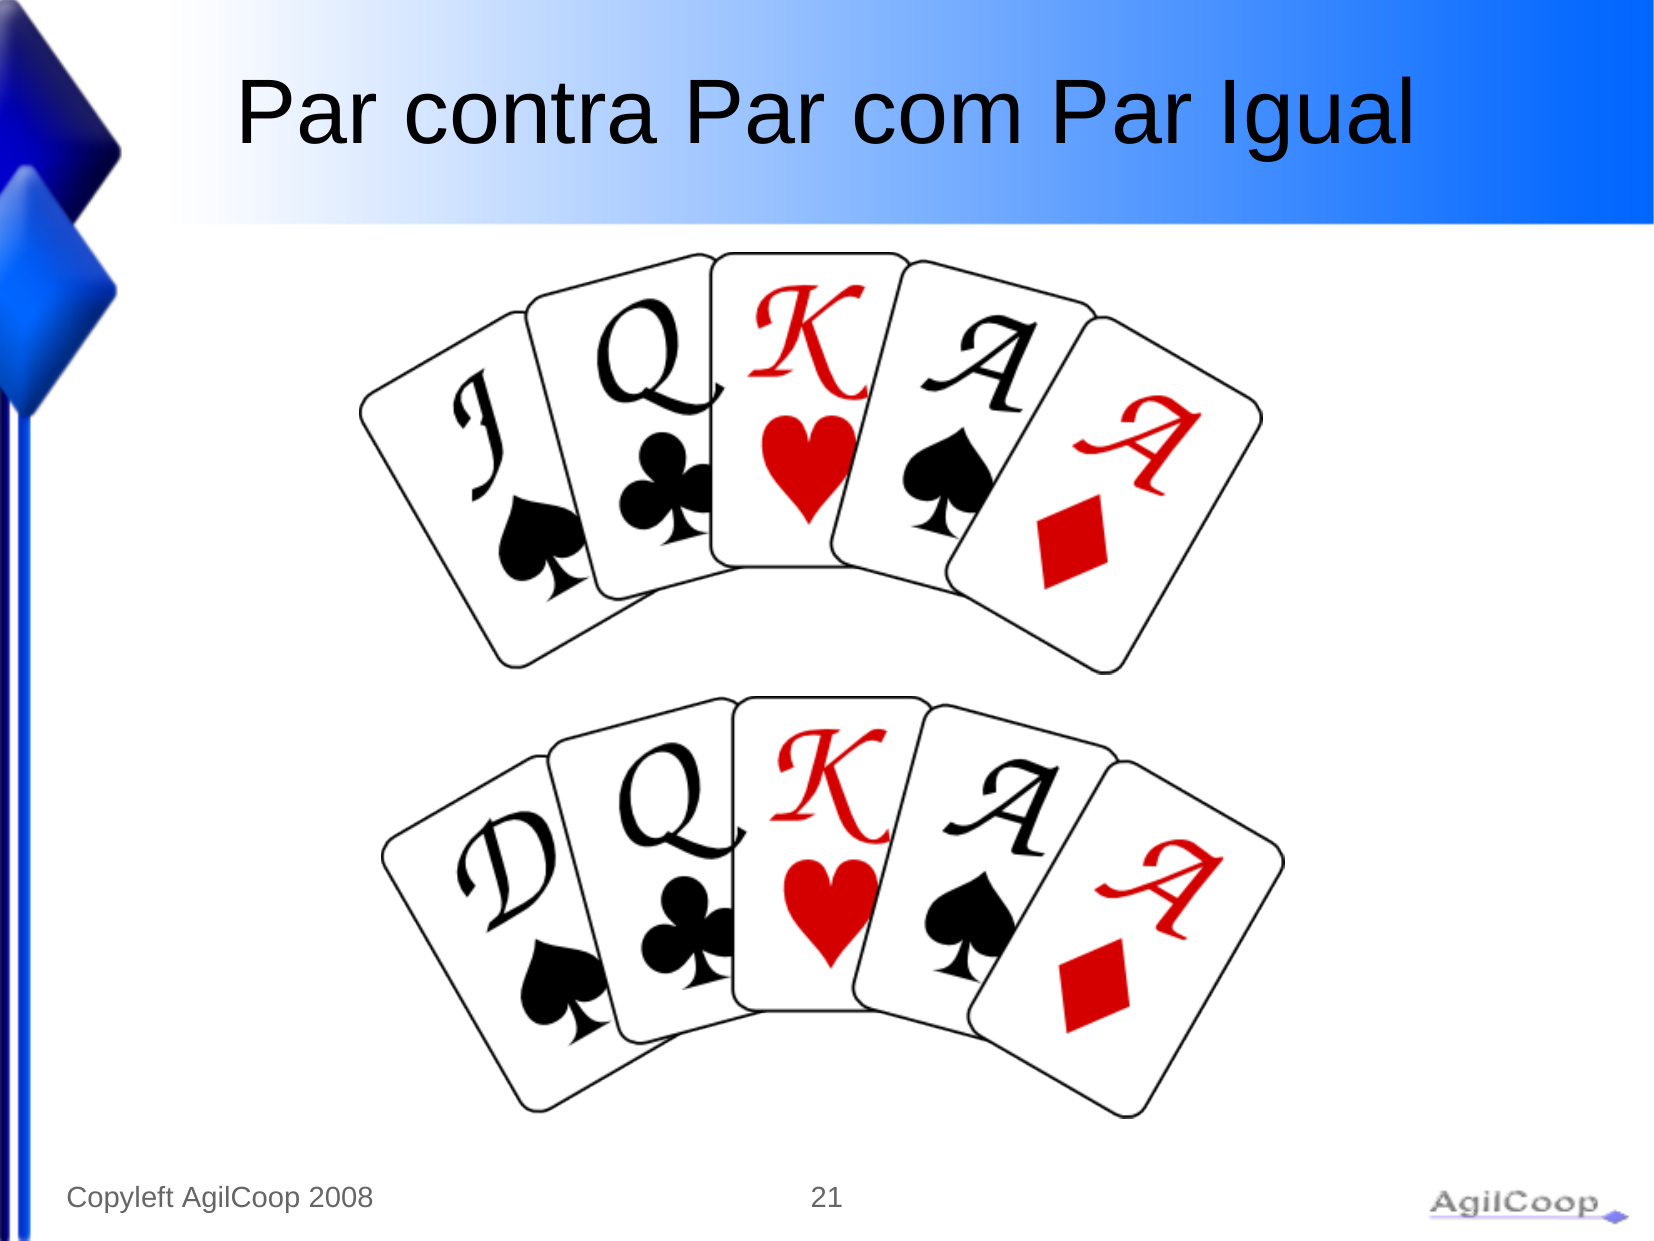

# Par contra Par com Par Igual
Copyleft AgilCoop 2008
21